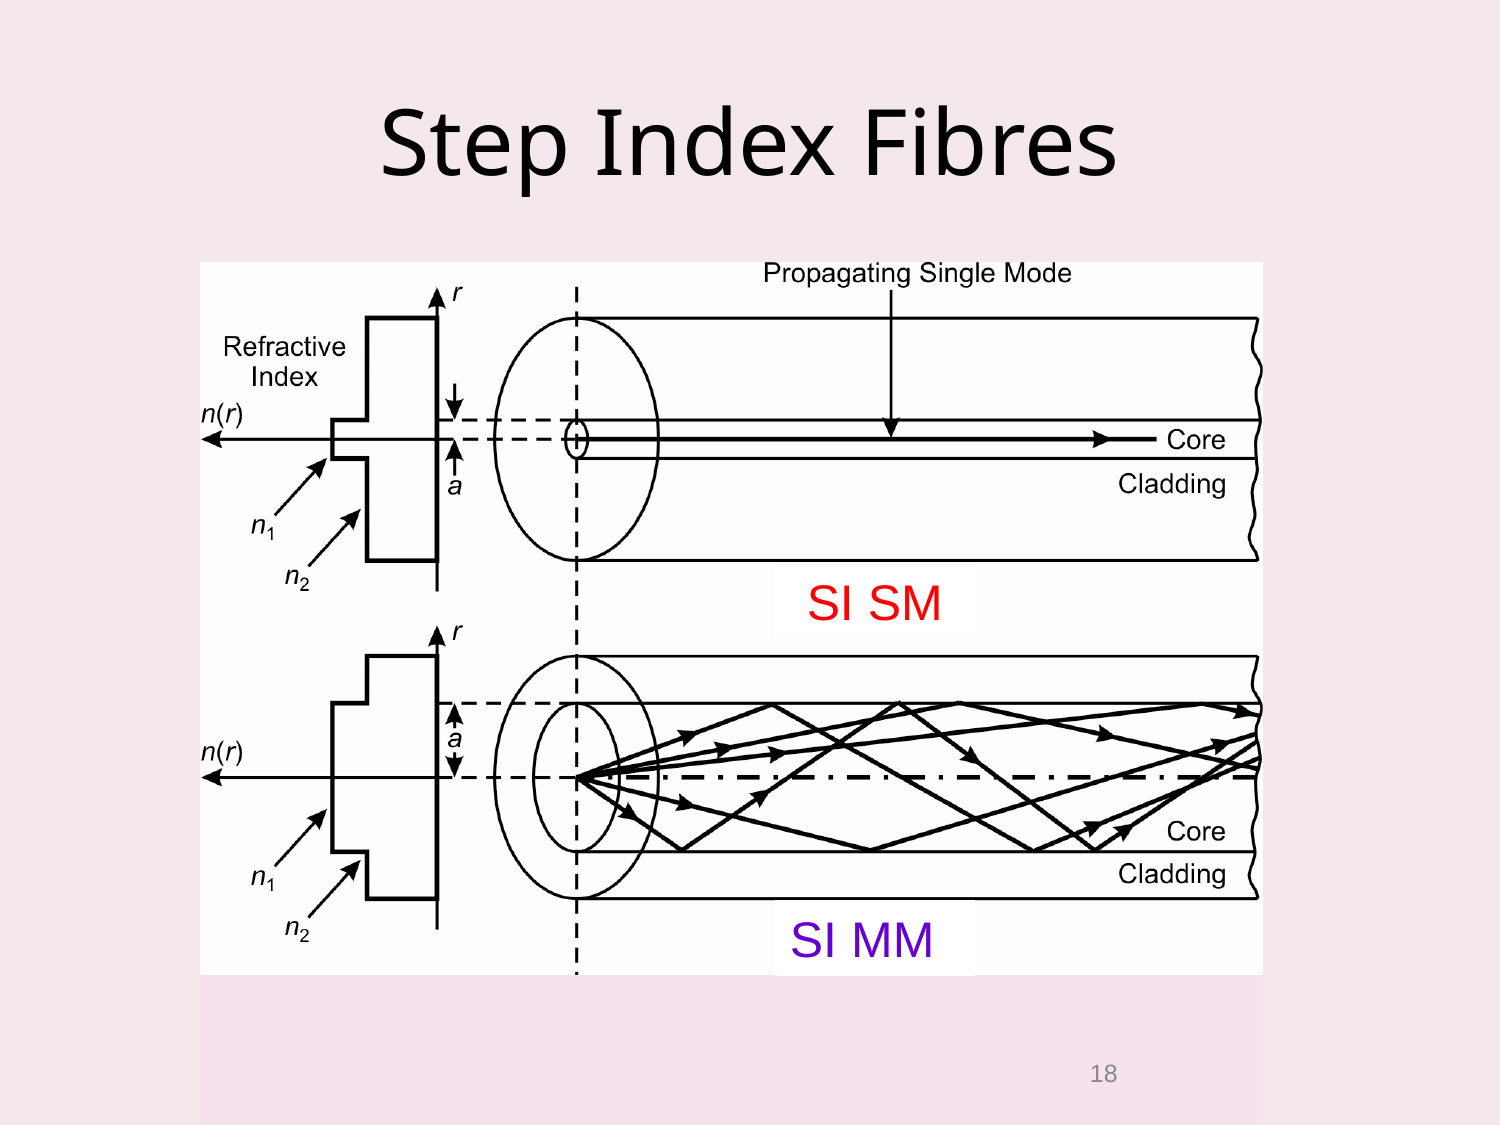

# Step Index Fibres
SI SM
SI MM